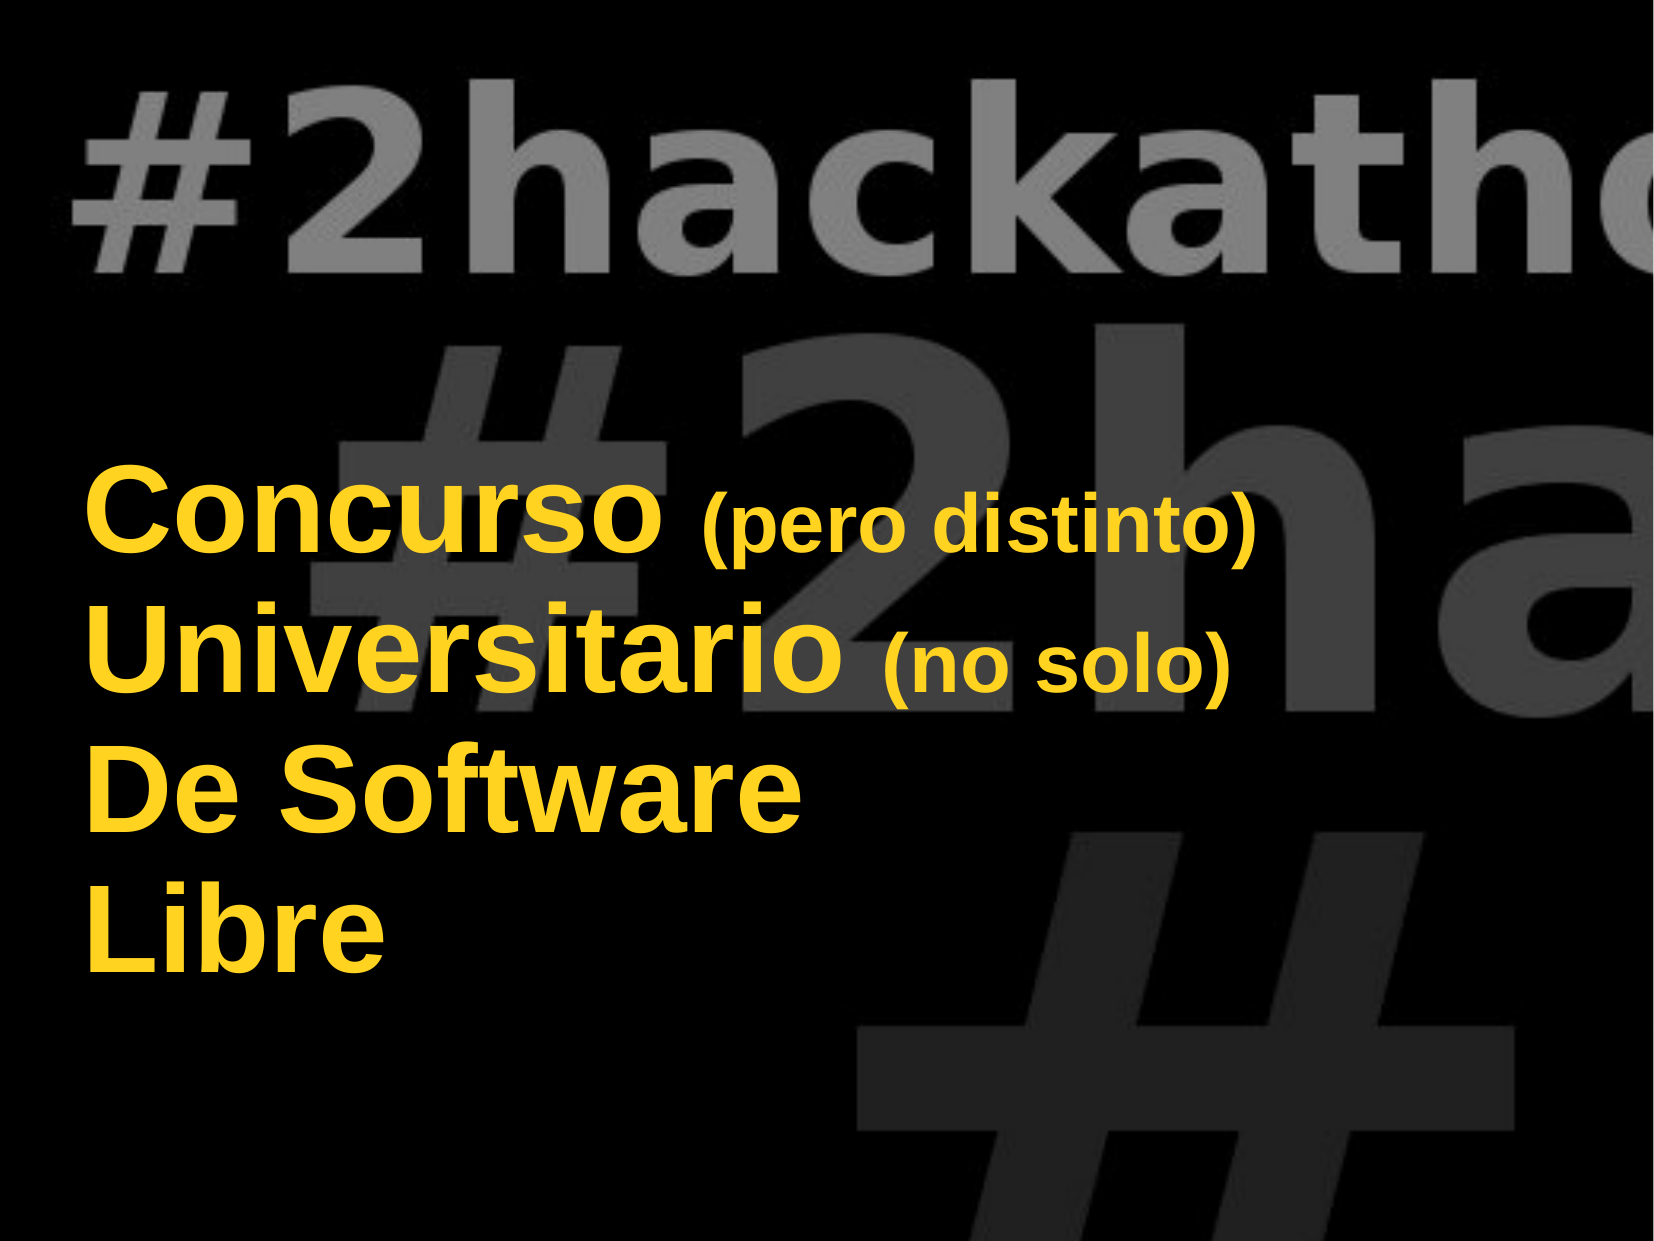

# Concurso (pero distinto)
Universitario (no solo)
De Software
Libre